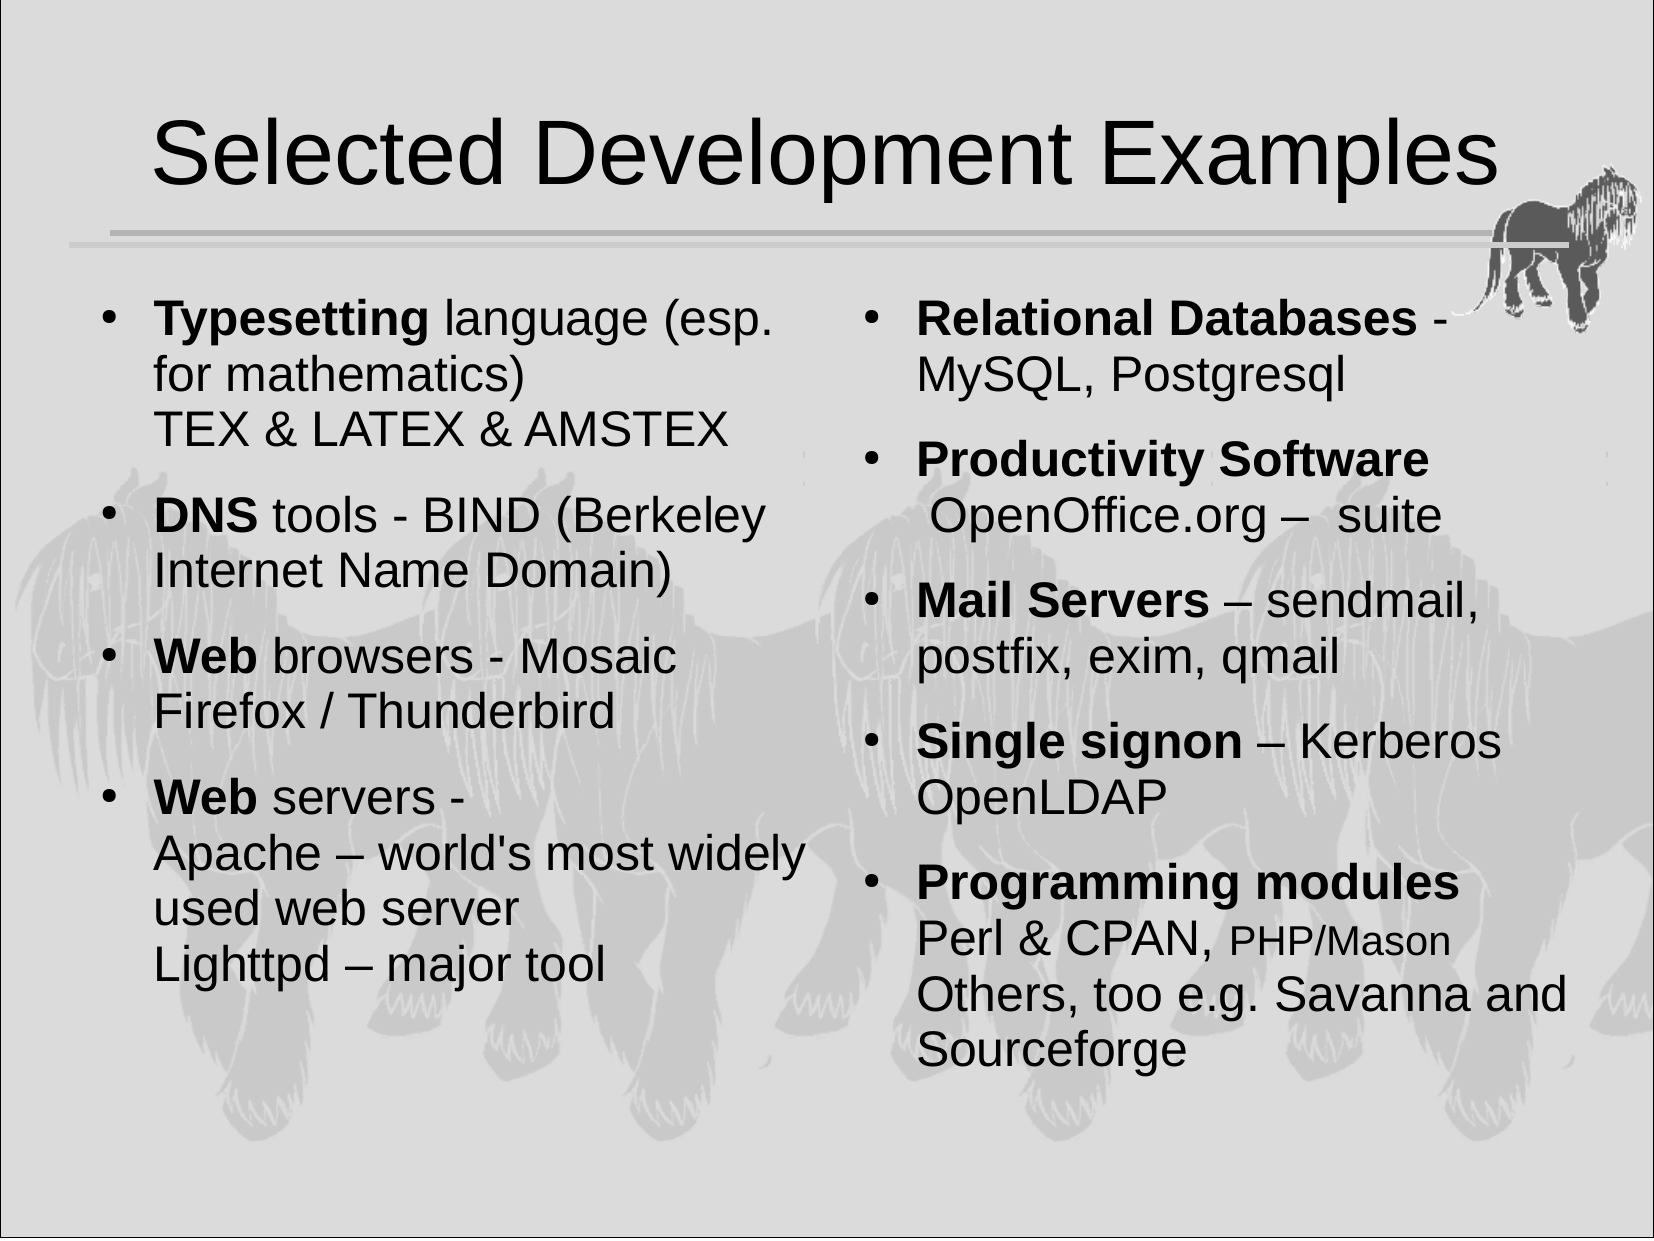

# Selected Development Examples
Typesetting language (esp. for mathematics)
TEX & LATEX & AMSTEX
DNS tools - BIND (Berkeley Internet Name Domain)
Web browsers - Mosaic
Firefox / Thunderbird
Web servers -
Apache – world's most widely used web server
Lighttpd – major tool
Relational Databases - MySQL, Postgresql
Productivity Software
 OpenOffice.org – suite
Mail Servers – sendmail, postfix, exim, qmail
Single signon – Kerberos
OpenLDAP
Programming modules
Perl & CPAN, PHP/Mason
Others, too e.g. Savanna and Sourceforge